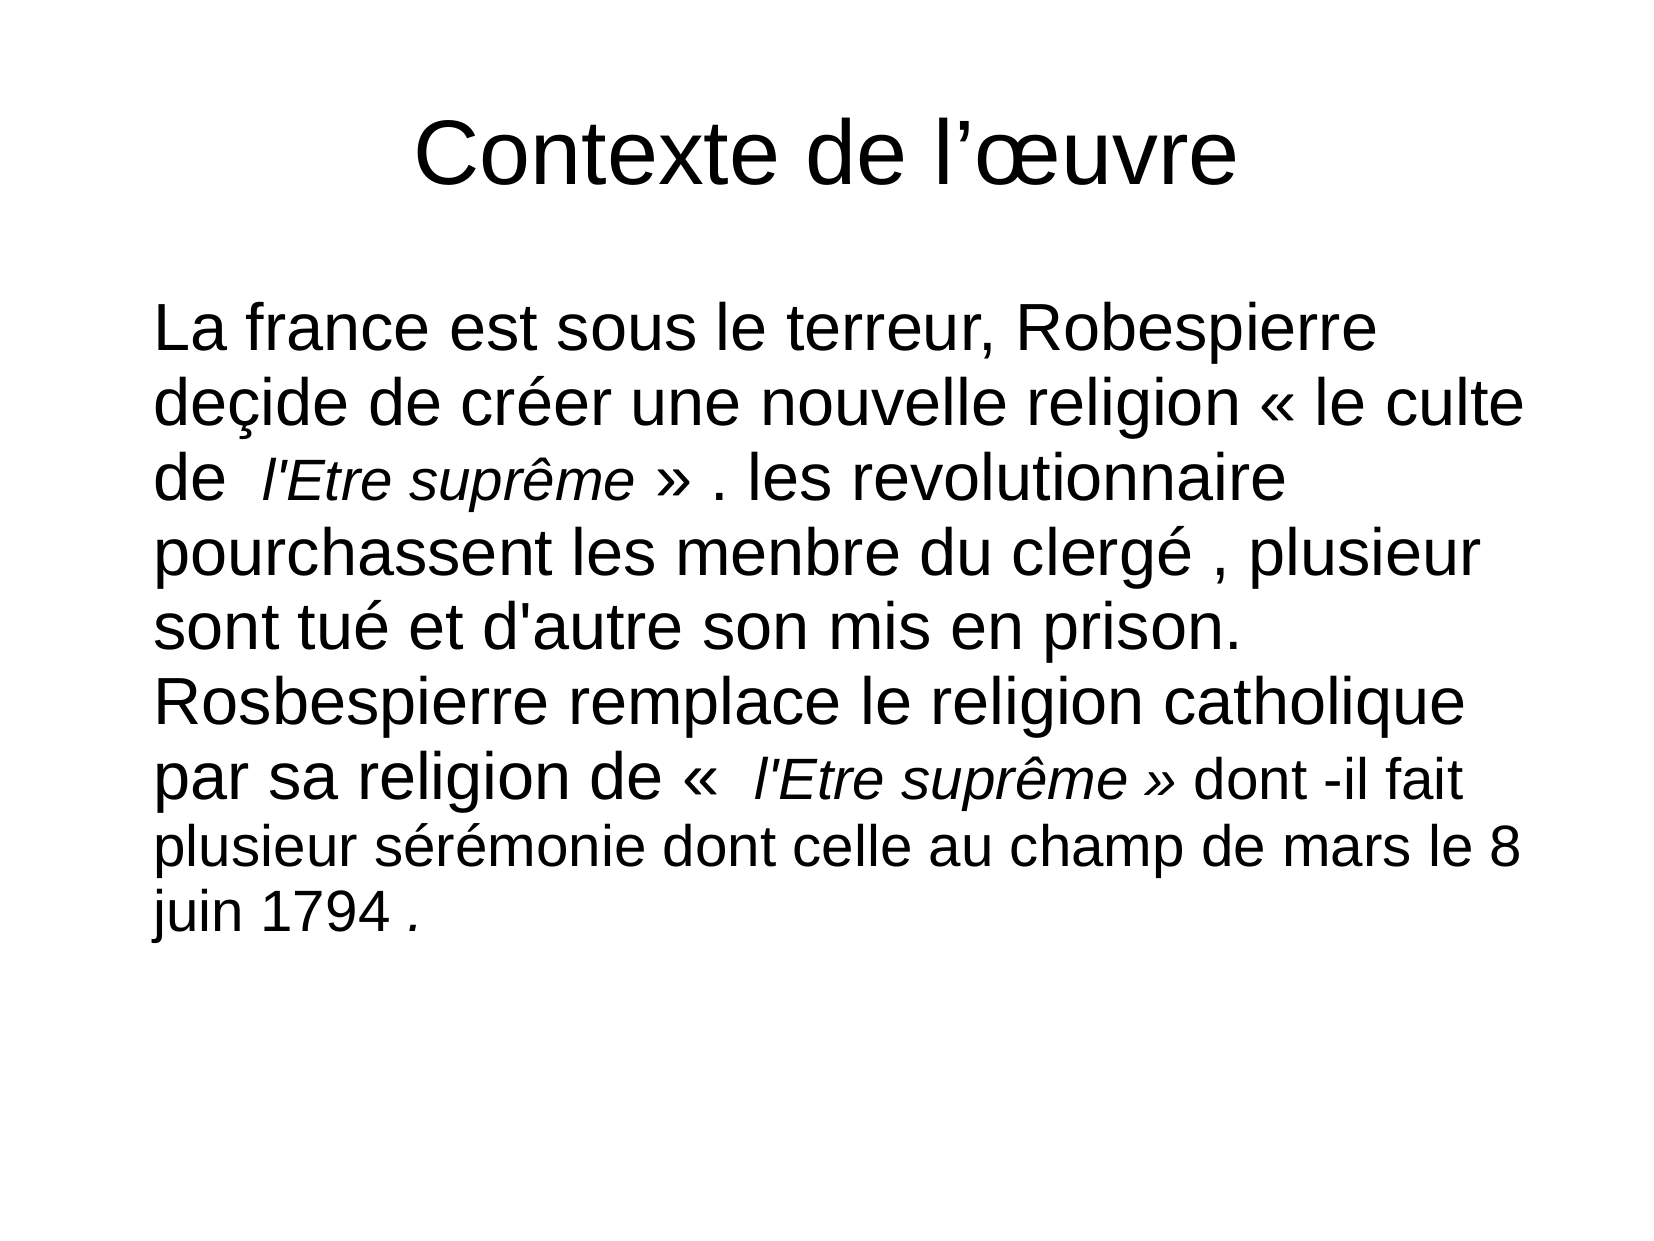

# Contexte de l’œuvre
La france est sous le terreur, Robespierre deçide de créer une nouvelle religion « le culte de l'Etre suprême » . les revolutionnaire pourchassent les menbre du clergé , plusieur sont tué et d'autre son mis en prison. Rosbespierre remplace le religion catholique par sa religion de «  l'Etre suprême » dont -il fait plusieur sérémonie dont celle au champ de mars le 8 juin 1794 .